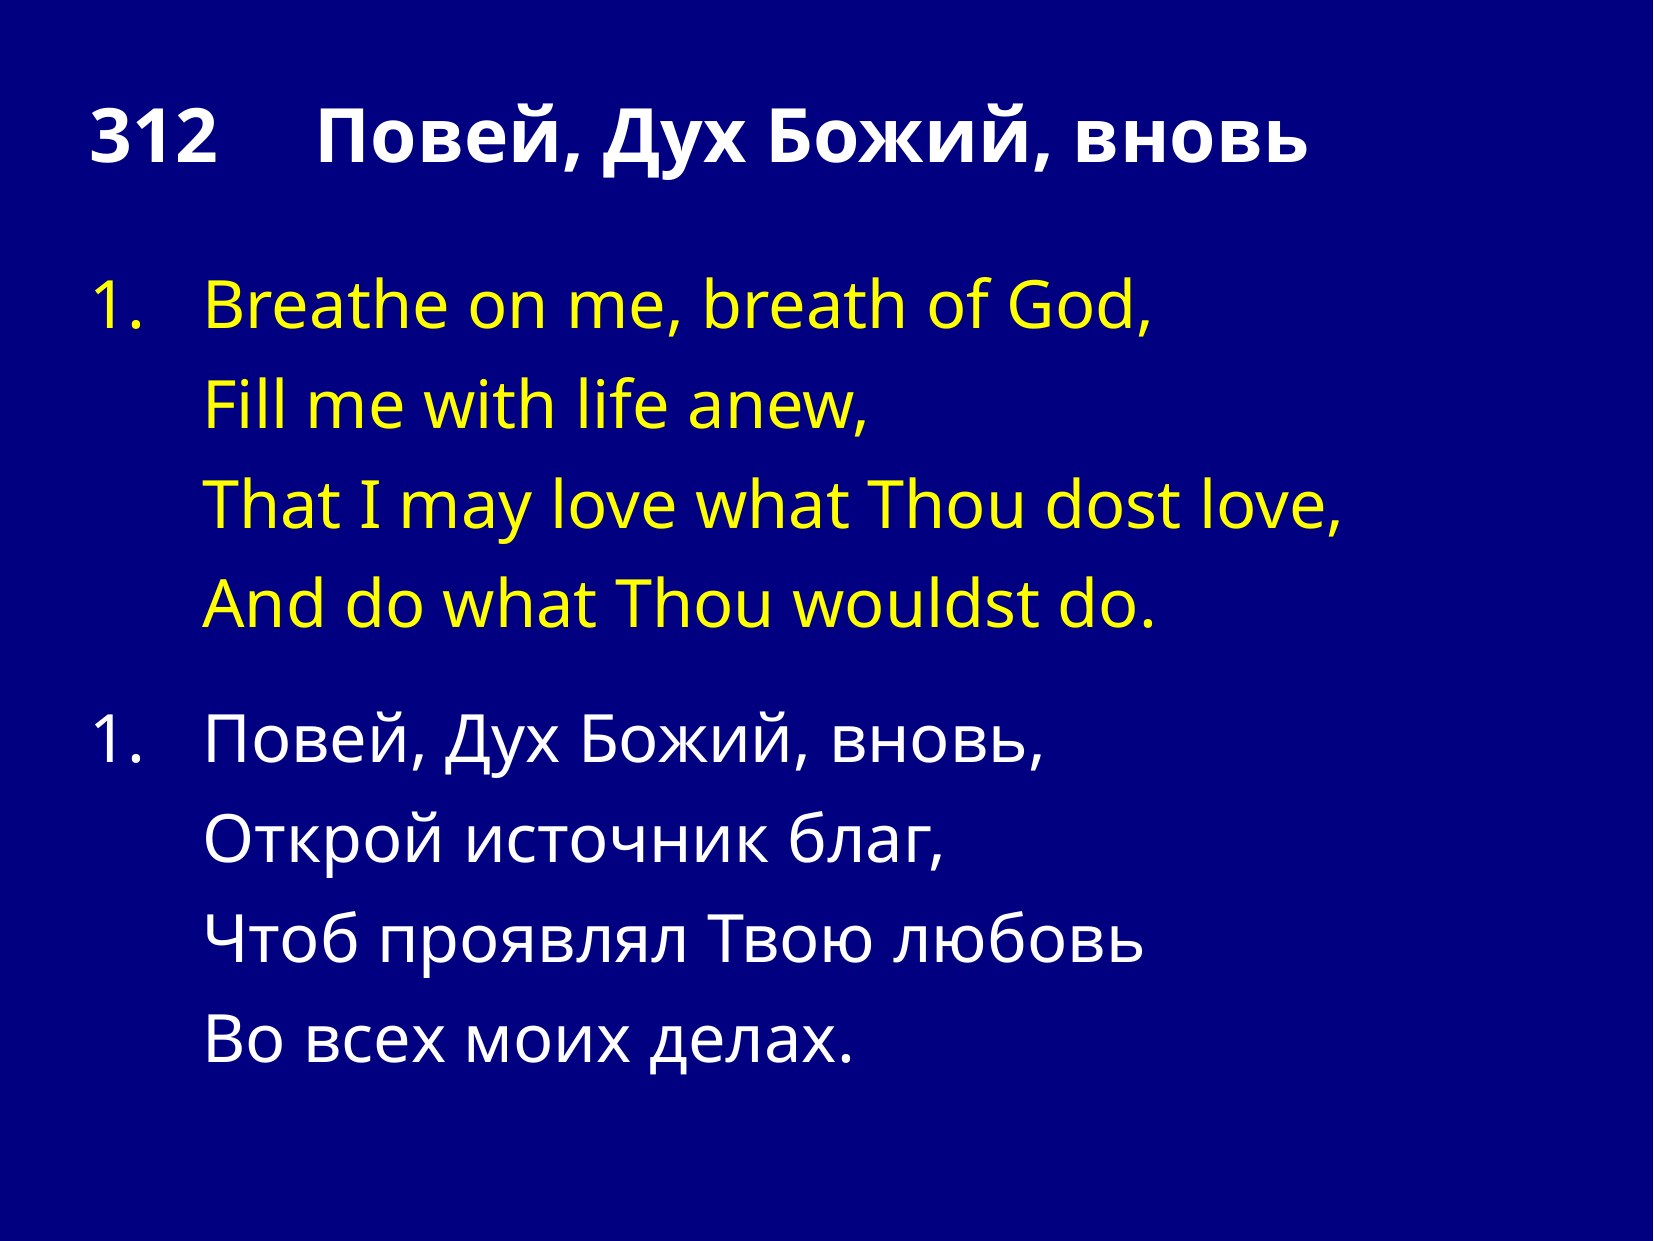

312	Повей, Дух Божий, вновь
1.	Breathe on me, breath of God,
	Fill me with life anew,
	That I may love what Thou dost love,
	And do what Thou wouldst do.
1.	Повей, Дух Божий, вновь,
	Открой источник благ,
	Чтоб проявлял Твою любовь
	Во всех моих делах.